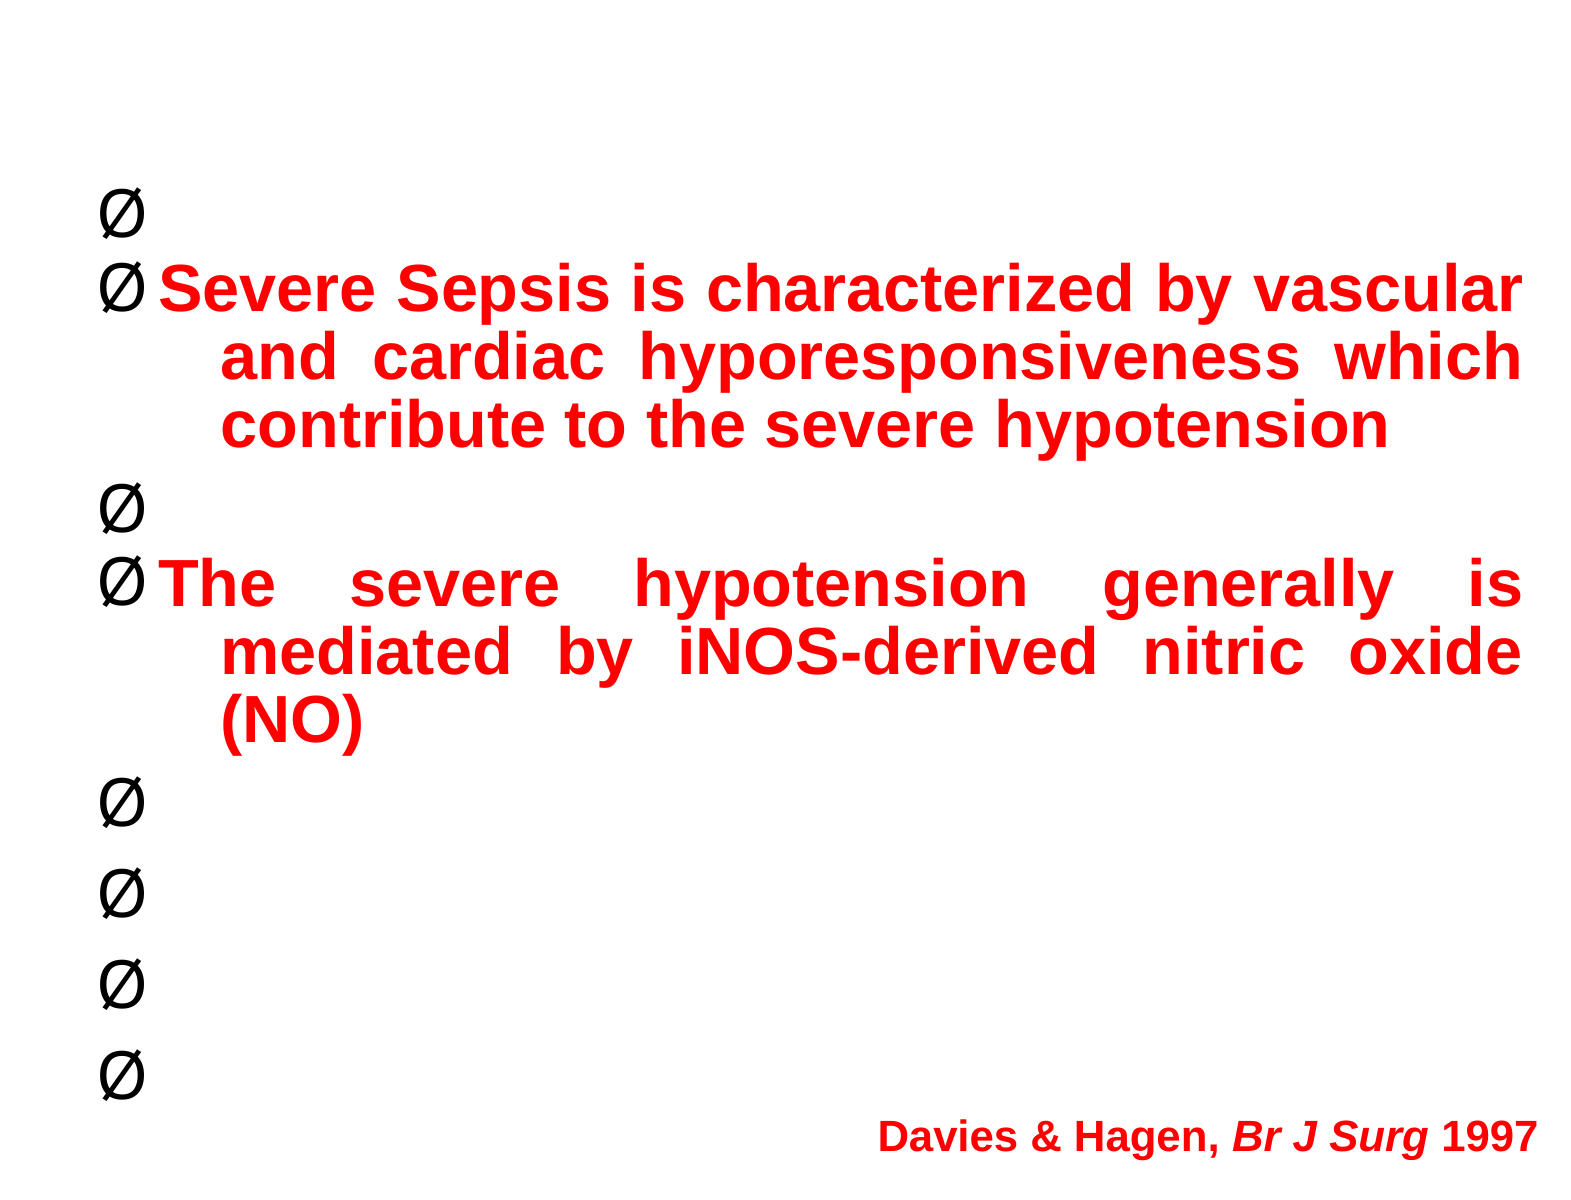

Severe Sepsis is characterized by vascular and cardiac hyporesponsiveness which contribute to the severe hypotension
The severe hypotension generally is mediated by iNOS-derived nitric oxide (NO)
Davies & Hagen, Br J Surg 1997